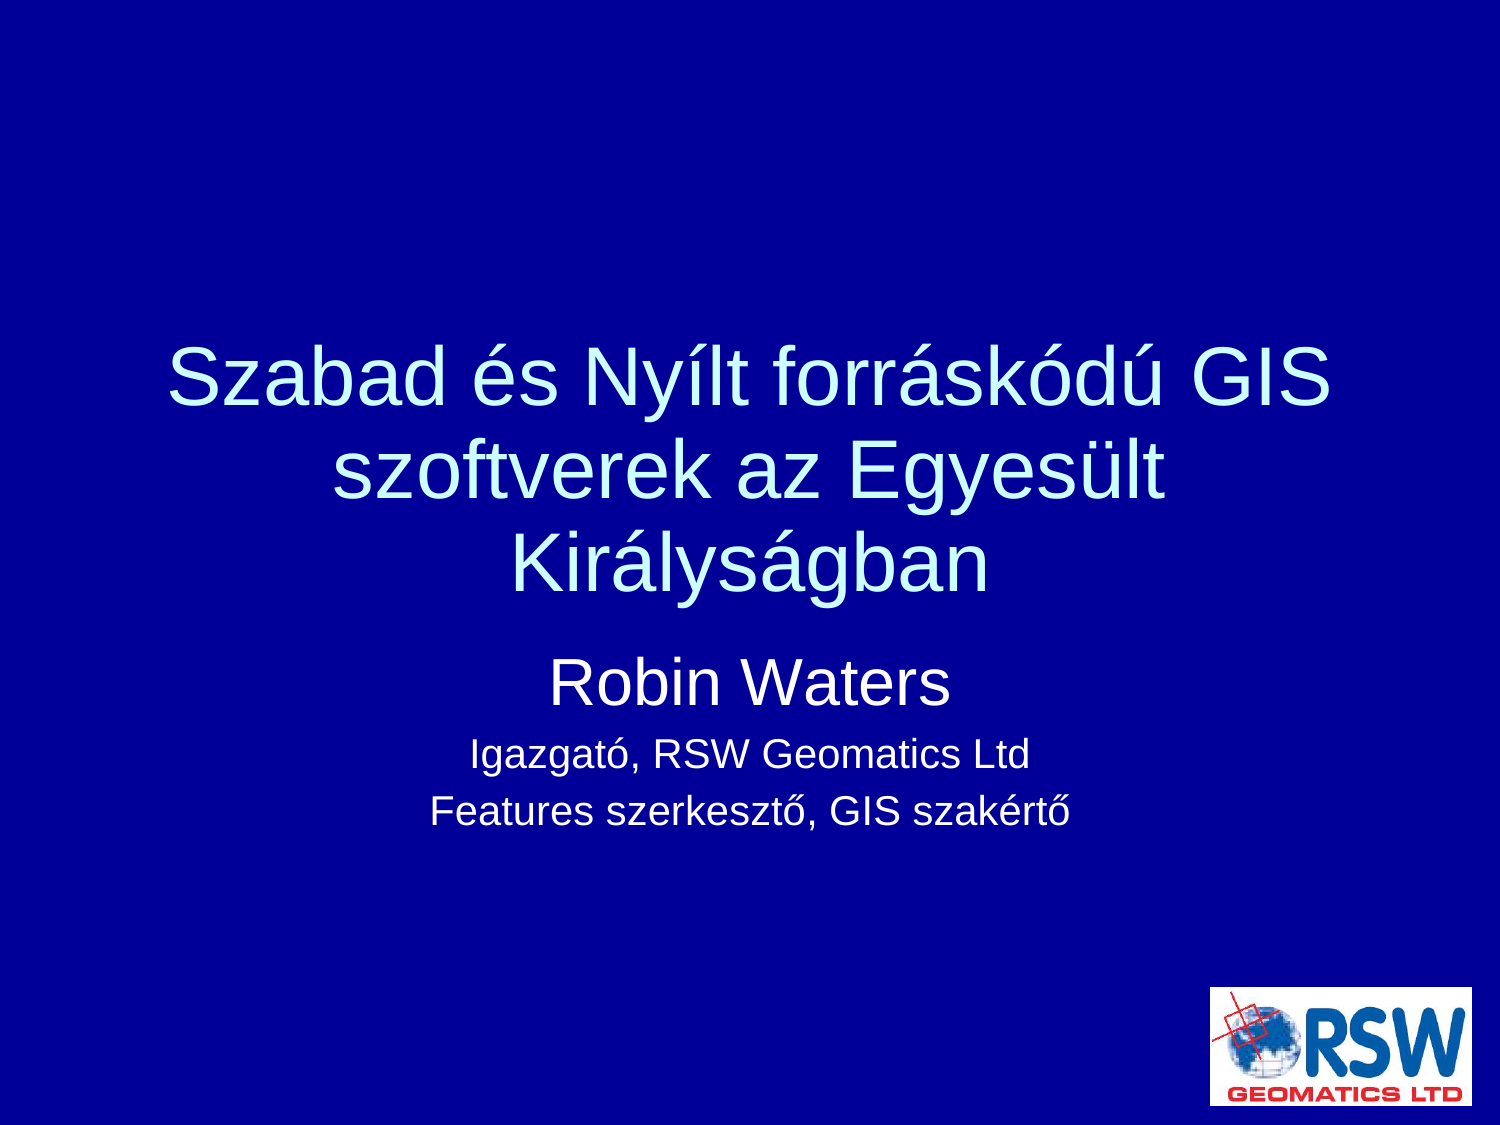

# Szabad és Nyílt forráskódú GIS szoftverek az Egyesült Királyságban
Robin Waters
Igazgató, RSW Geomatics Ltd
Features szerkesztő, GIS szakértő